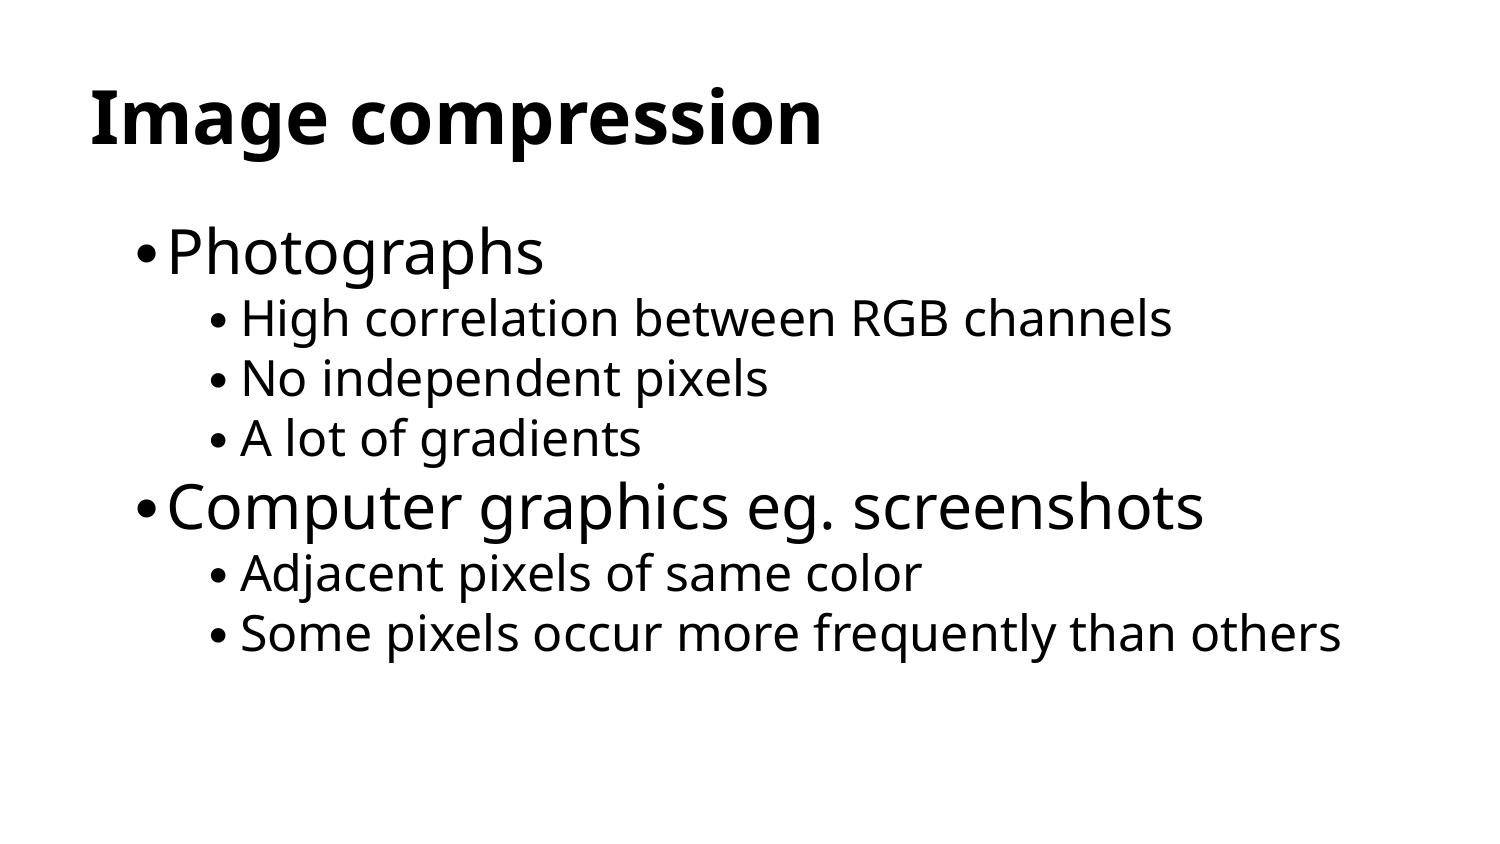

# Image compression
Photographs
High correlation between RGB channels
No independent pixels
A lot of gradients
Computer graphics eg. screenshots
Adjacent pixels of same color
Some pixels occur more frequently than others